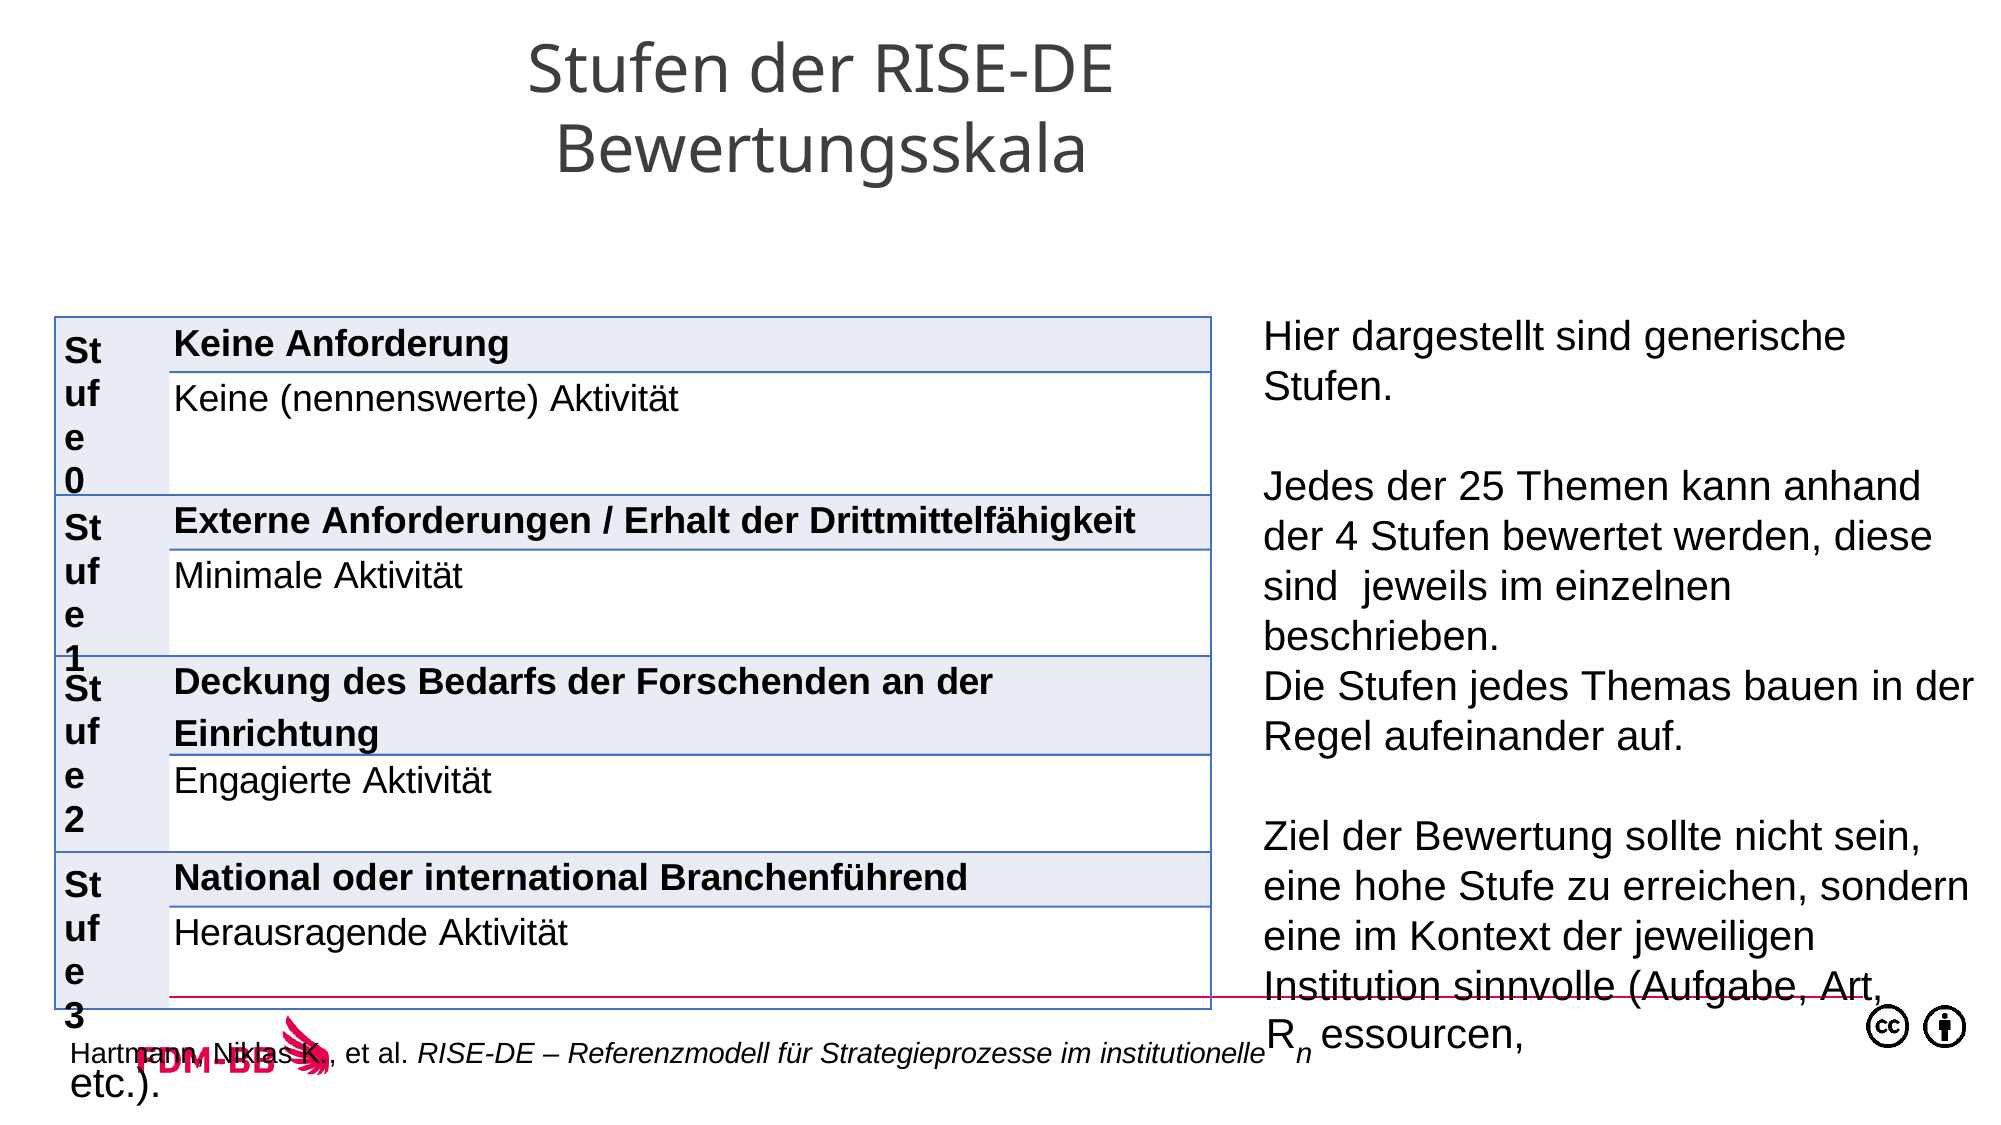

# Stufen der RISE-DE Bewertungsskala
Hier dargestellt sind generische Stufen.
Keine Anforderung
Stufe 0
Keine (nennenswerte) Aktivität
Jedes der 25 Themen kann anhand der 4 Stufen bewertet werden, diese sind	jeweils im einzelnen beschrieben.
Die Stufen jedes Themas bauen in der Regel aufeinander auf.
Externe Anforderungen / Erhalt der Drittmittelfähigkeit
Stufe 1
Minimale Aktivität
Deckung des Bedarfs der Forschenden an der Einrichtung
Stufe 2
Engagierte Aktivität
Ziel der Bewertung sollte nicht sein, eine hohe Stufe zu erreichen, sondern eine im Kontext der jeweiligen Institution sinnvolle (Aufgabe, Art,
National oder international Branchenführend
Stufe 3
Herausragende Aktivität
Hartmann, Niklas K., et al. RISE-DE – Referenzmodell für Strategieprozesse im institutionelleRn essourcen, etc.).
Forschungsdatenmanagement. Oct. 2019, https://doi.org/10.5281/ZENODO.2549343.